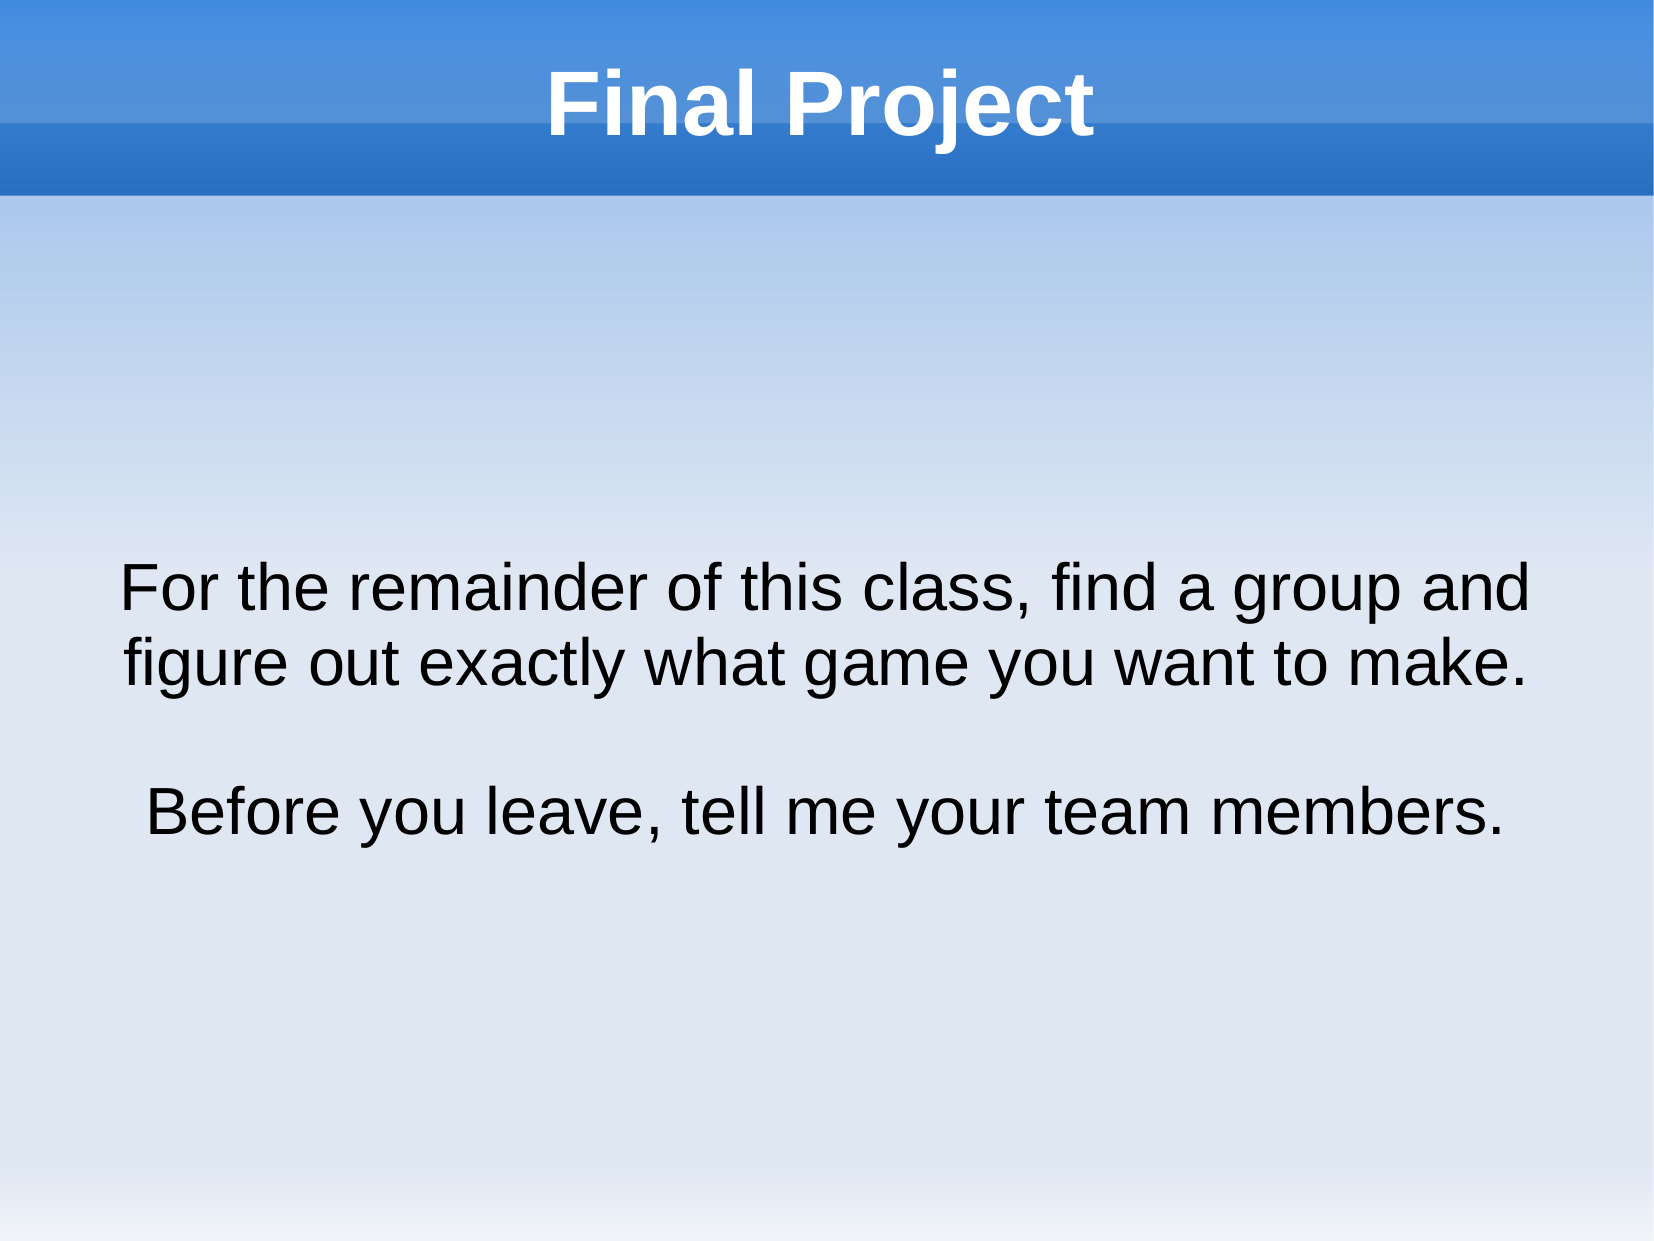

# Final Project
For the remainder of this class, find a group and figure out exactly what game you want to make.
Before you leave, tell me your team members.